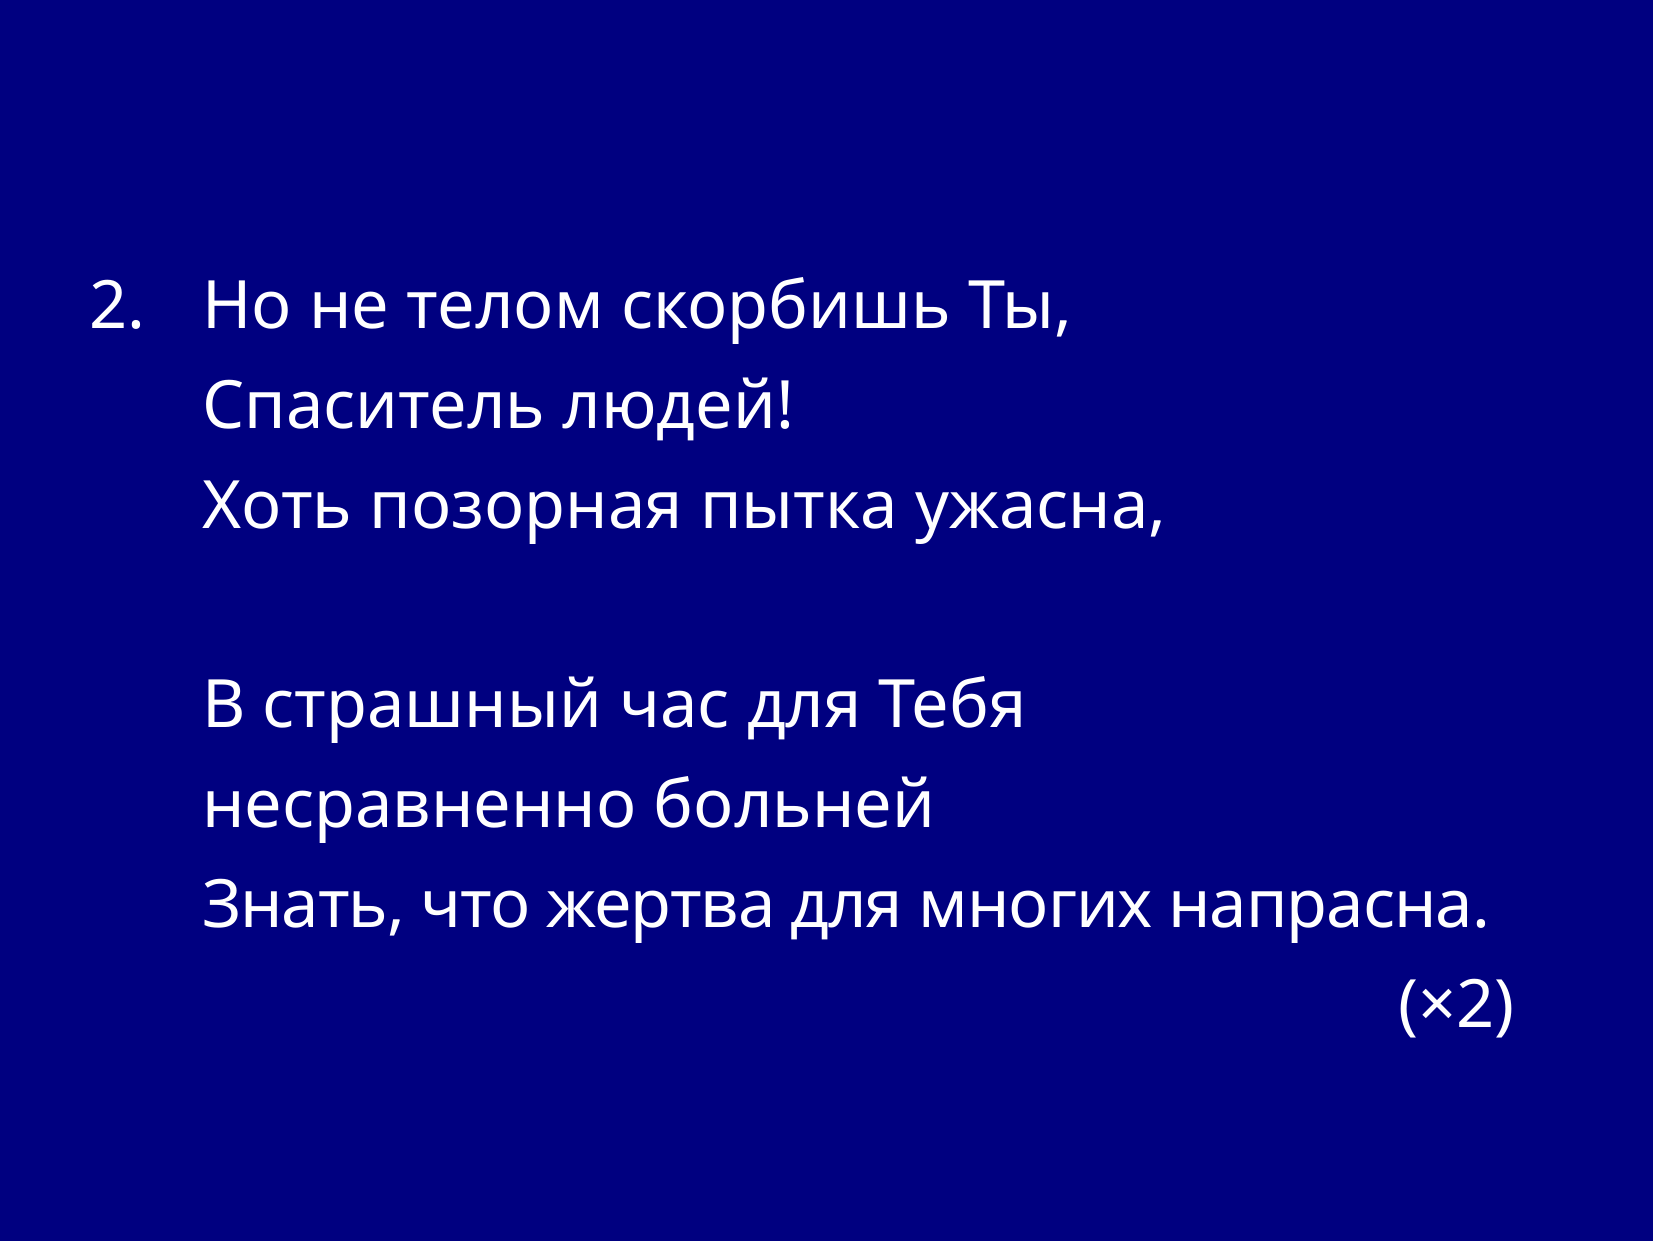

2.	Но не телом скорбишь Ты,
	Спаситель людей!
	Хоть позорная пытка ужасна,
	В страшный час для Тебя
	несравненно больней
	Знать, что жертва для многих напрасна.
			(×2)